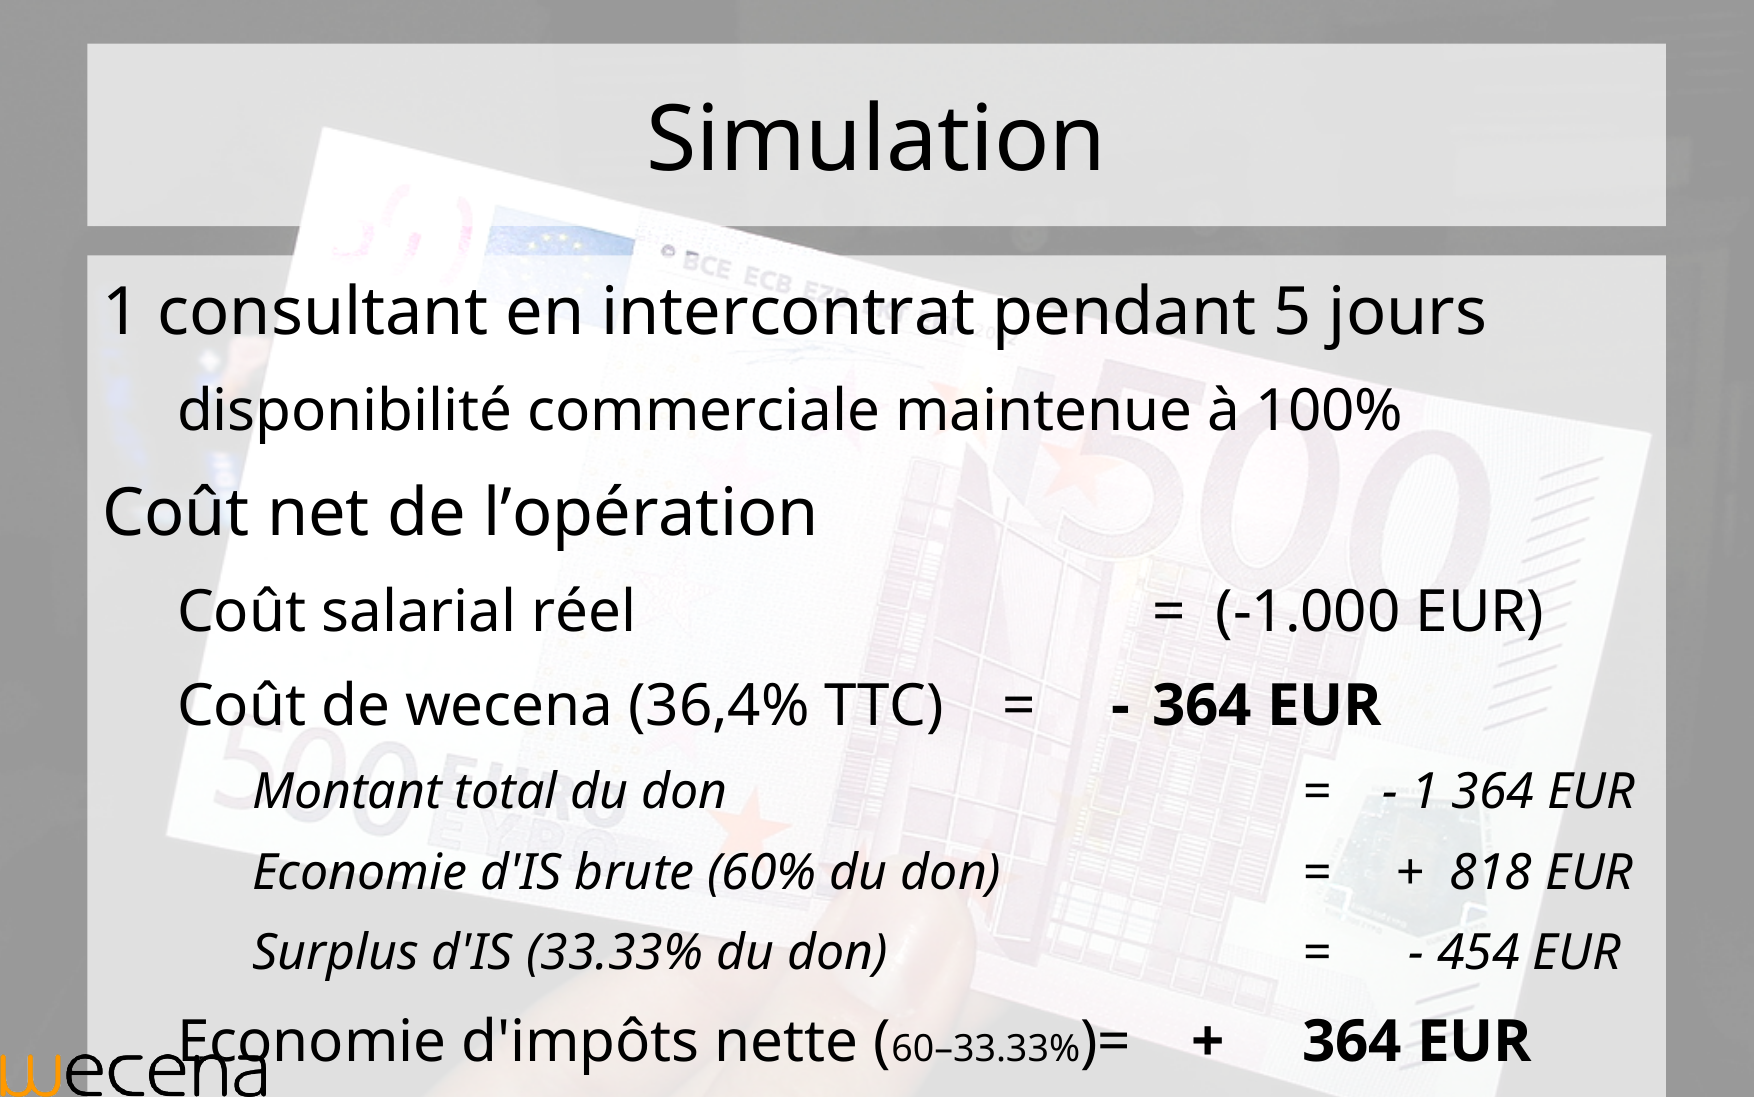

# Simulation
1 consultant en intercontrat pendant 5 jours
disponibilité commerciale maintenue à 100%
Coût net de l’opération
Coût salarial réel				= (-1.000 EUR)
Coût de wecena (36,4% TTC)	= -	364 EUR
Montant total du don				= - 1 364 EUR
Economie d'IS brute (60% du don)		= + 818 EUR
Surplus d'IS (33.33% du don)			= - 454 EUR
Economie d'impôts nette (60–33.33%)= +	364 EUR
 	Coût total du wecena	=	 0 EUR